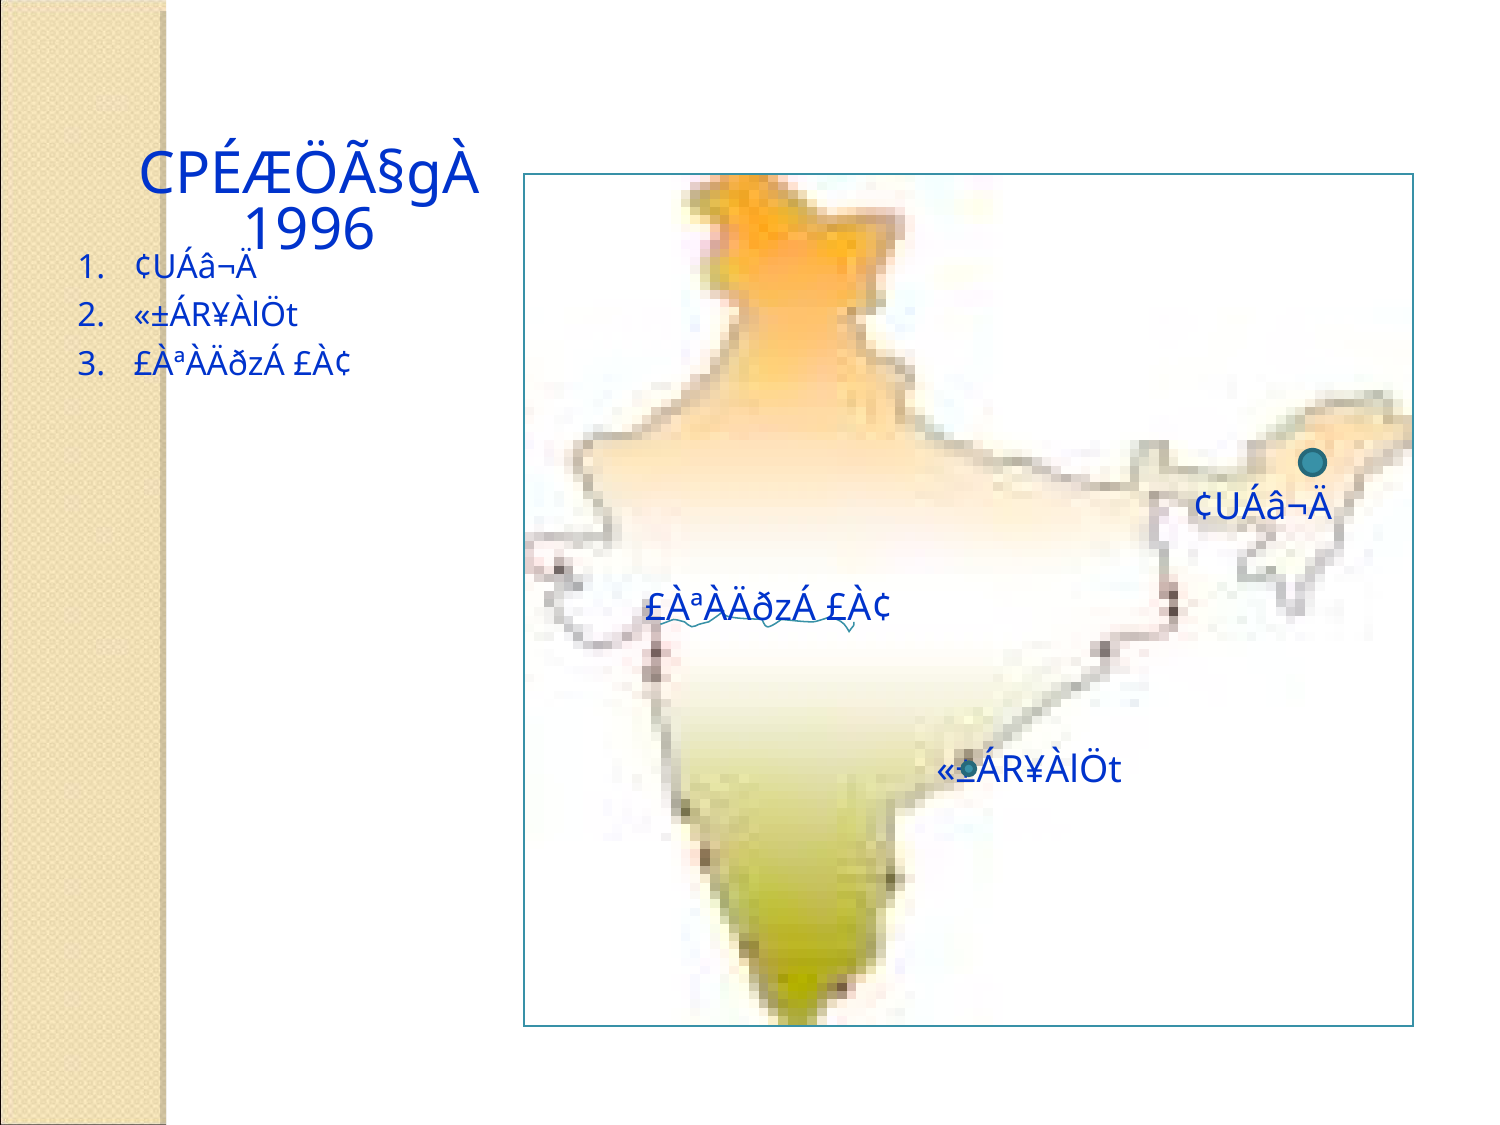

CPÉÆÖÃ§gÀ 1996
¢UÁâ¬Ä
«±ÁR¥ÀlÖt
£ÀªÀÄðzÁ £À¢
¢UÁâ¬Ä
£ÀªÀÄðzÁ £À¢
«±ÁR¥ÀlÖt